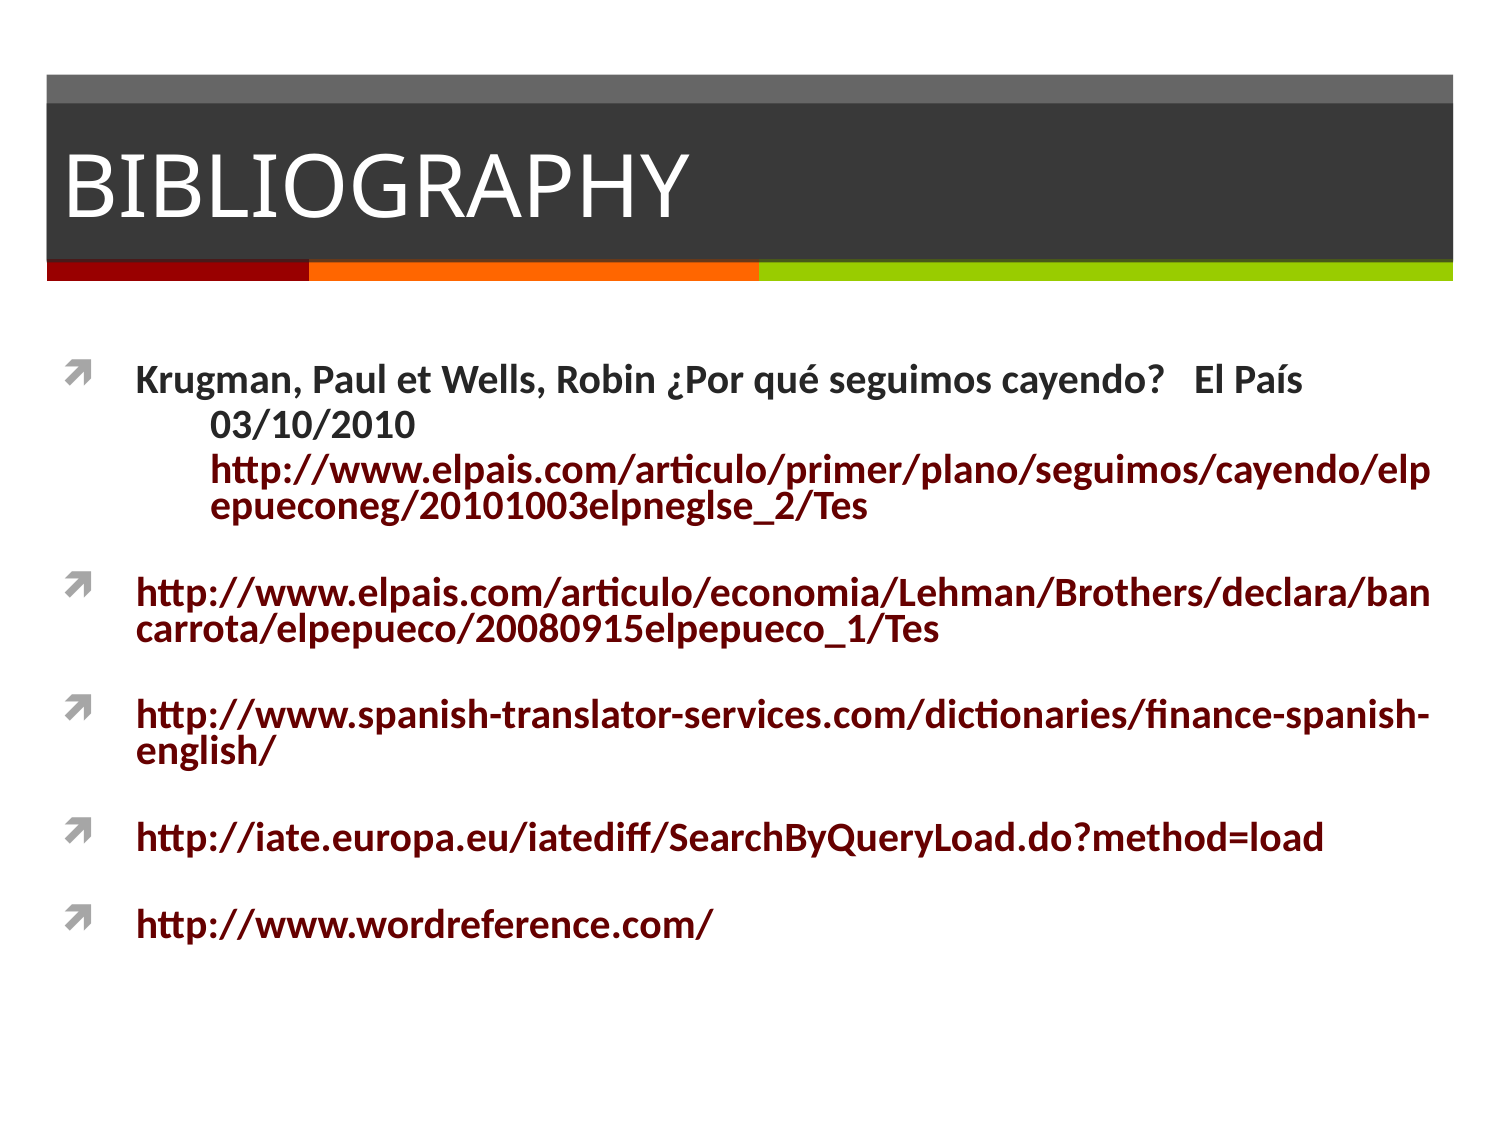

BIBLIOGRAPHY
Krugman, Paul et Wells, Robin ¿Por qué seguimos cayendo? El País 03/10/2010 http://www.elpais.com/articulo/primer/plano/seguimos/cayendo/elpepueconeg/20101003elpneglse_2/Tes
http://www.elpais.com/articulo/economia/Lehman/Brothers/declara/bancarrota/elpepueco/20080915elpepueco_1/Tes
http://www.spanish-translator-services.com/dictionaries/finance-spanish-english/
http://iate.europa.eu/iatediff/SearchByQueryLoad.do?method=load
http://www.wordreference.com/